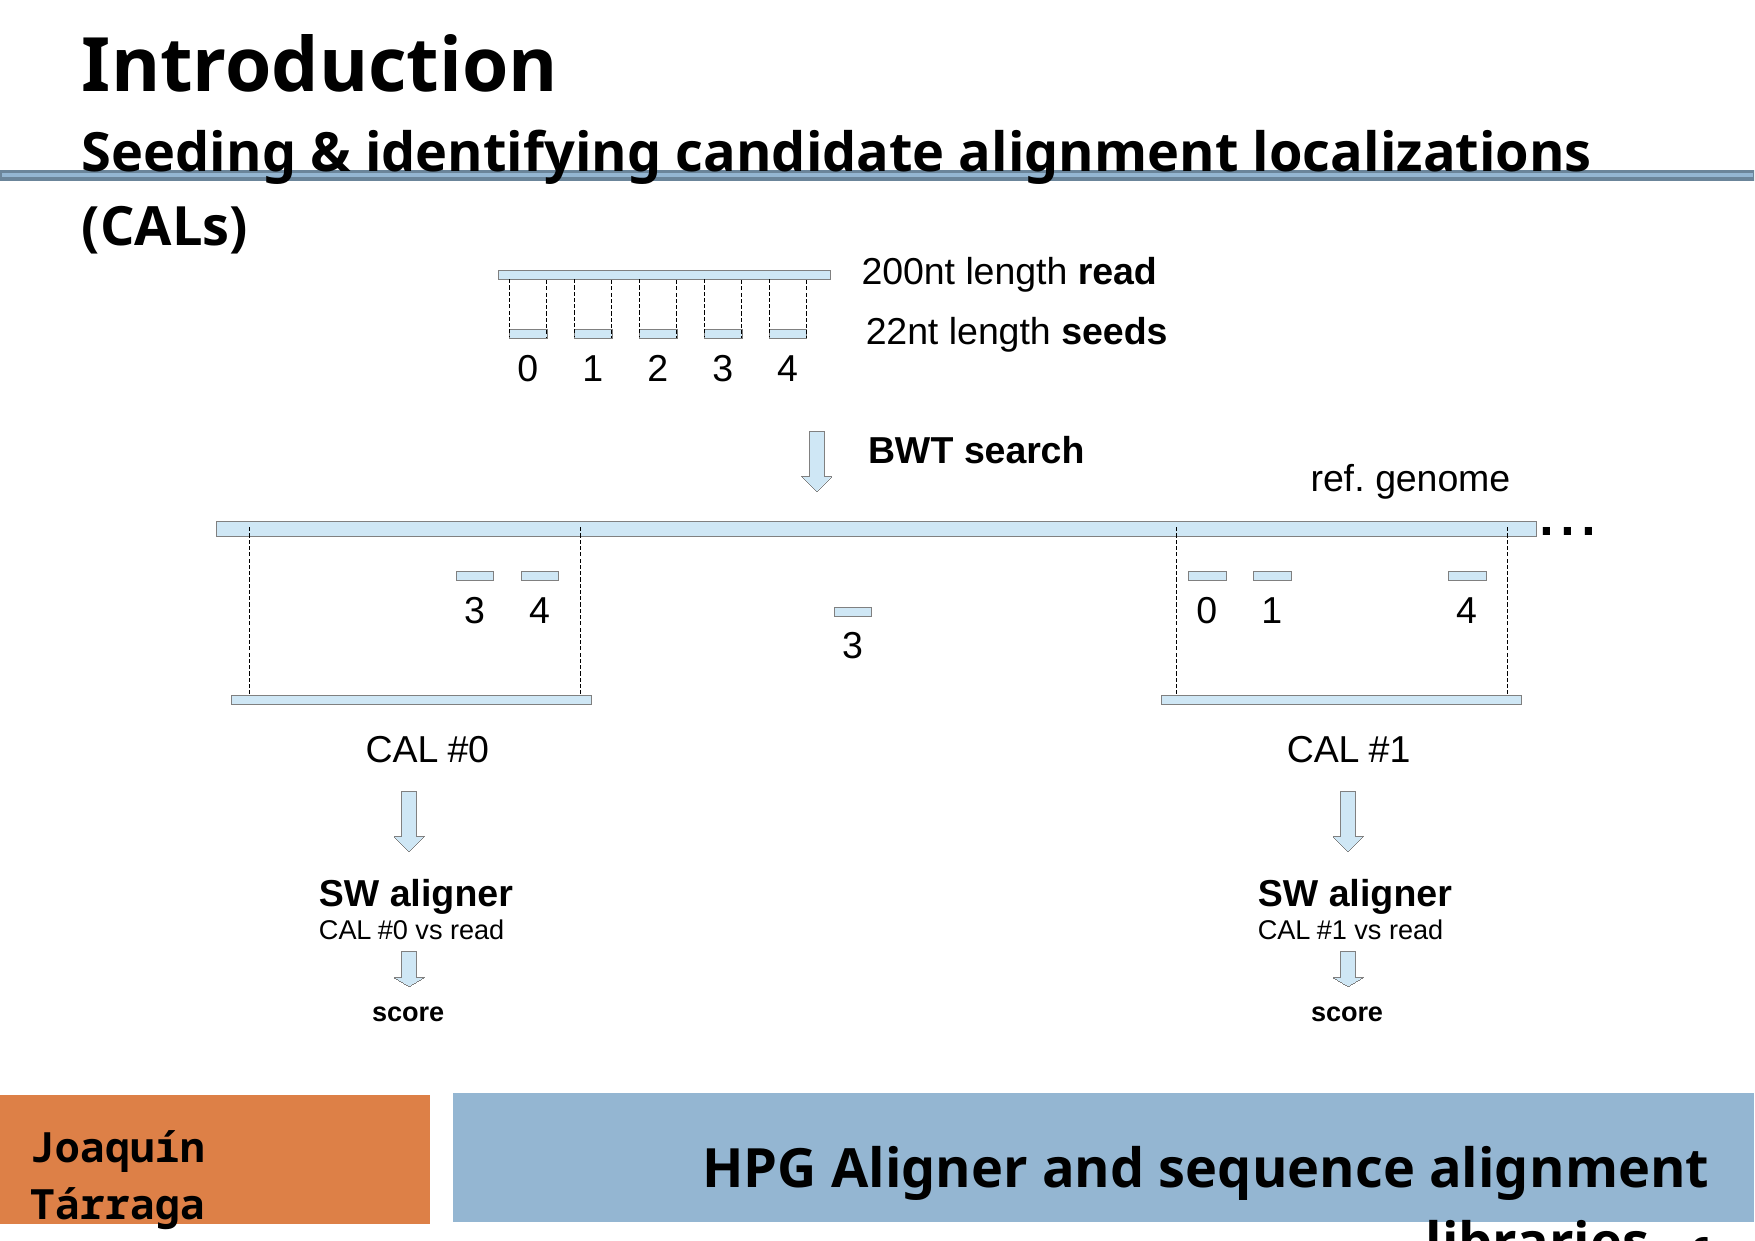

Introduction
Seeding & identifying candidate alignment localizations (CALs)
200nt length read
22nt length seeds
0
1
2
3
4
BWT search
ref. genome
...
0
1
4
3
4
3
CAL #0
CAL #1
SW aligner
CAL #0 vs read
SW aligner
CAL #1 vs read
score
score
Joaquín Tárraga
jtarraga@cipf.es
HPG Aligner and sequence alignment libraries 6